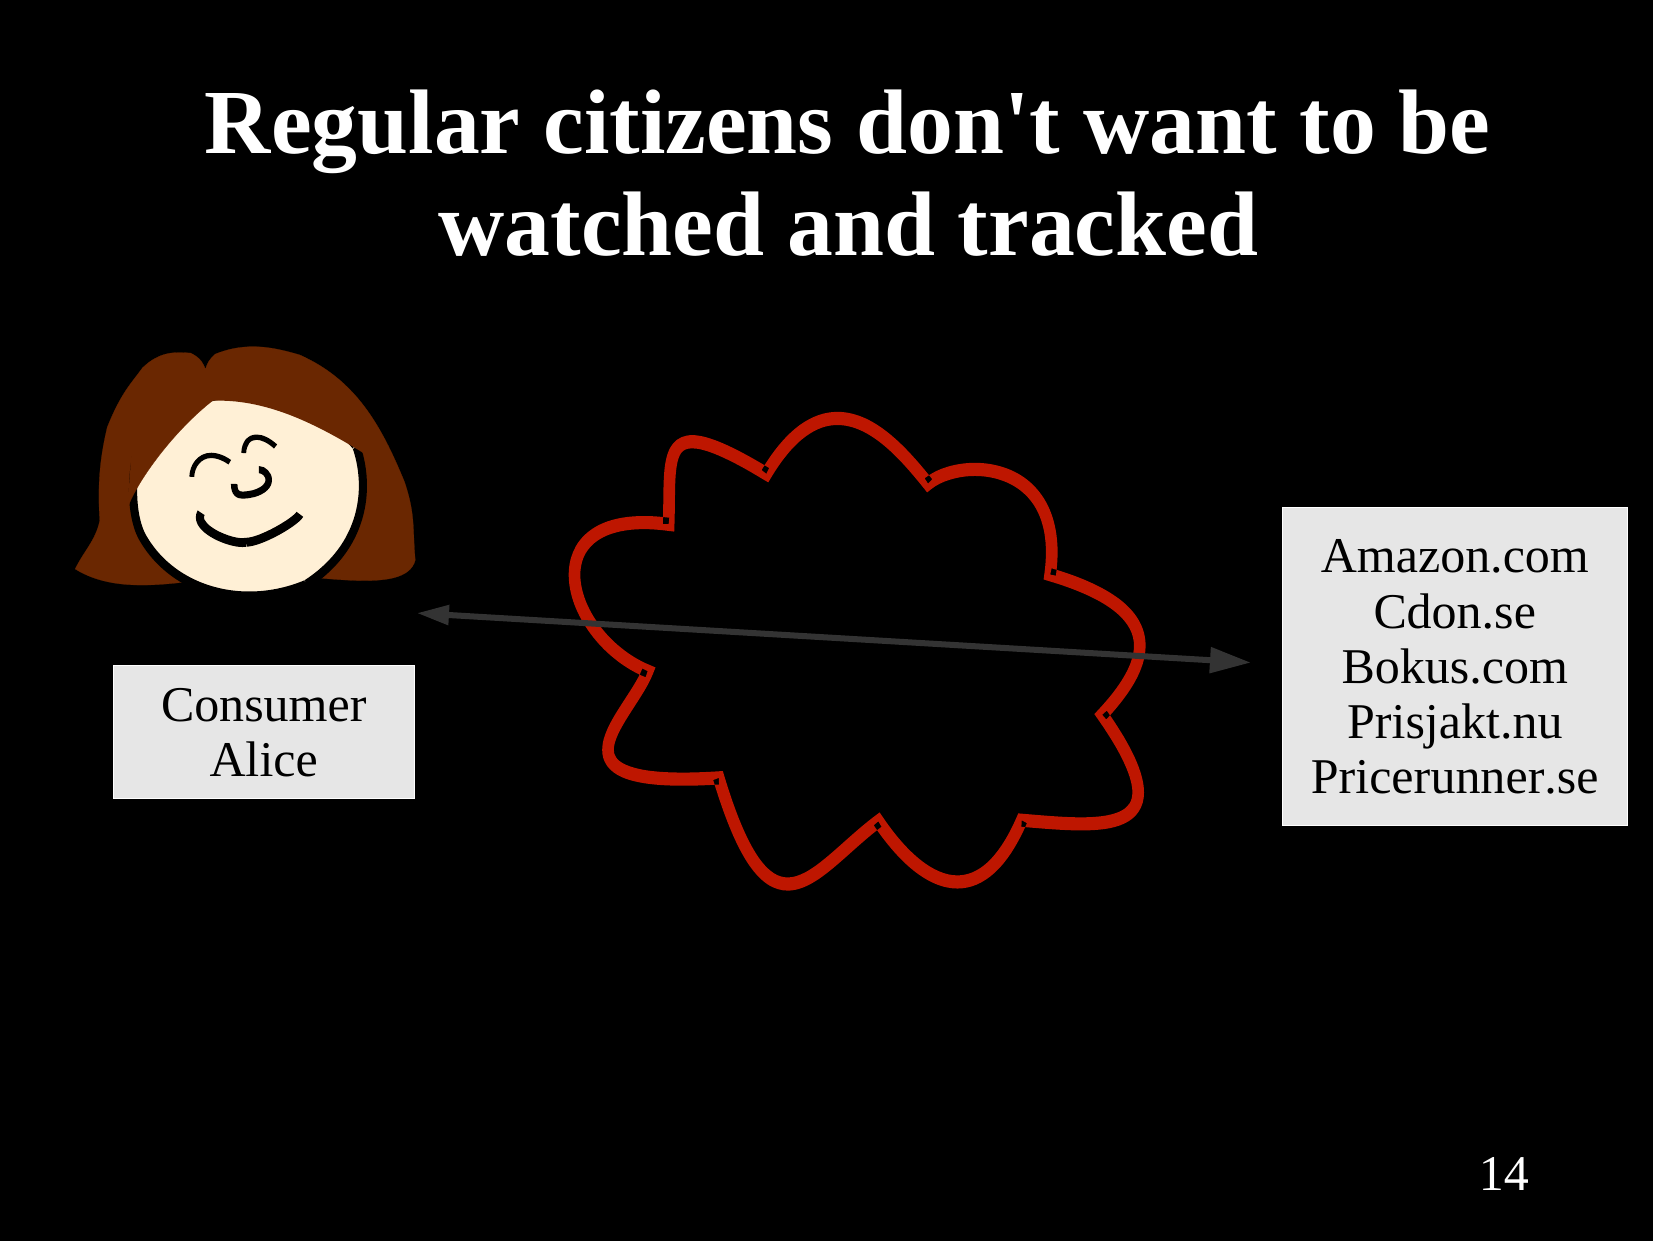

Regular citizens don't want to be watched and tracked
Amazon.com
Cdon.se
Bokus.com
Prisjakt.nu
Pricerunner.se
Consumer
Alice